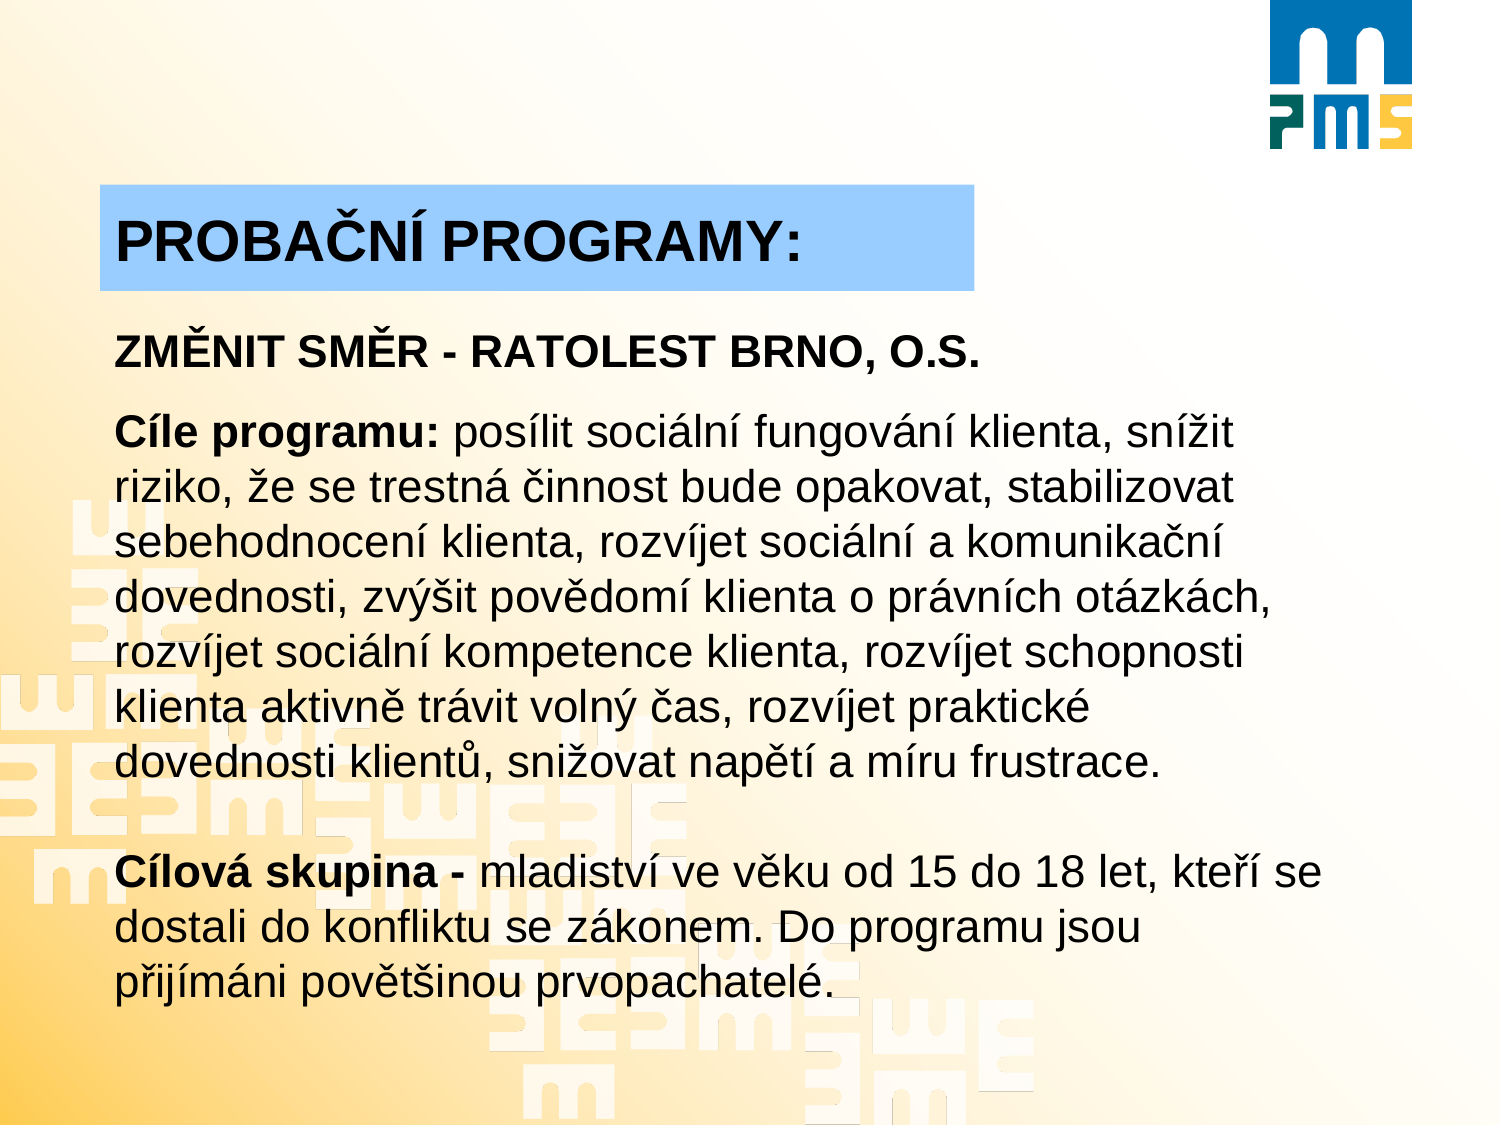

# PROBAČNÍ PROGRAMY:
ZMĚNIT SMĚR - RATOLEST BRNO, O.S.
Cíle programu: posílit sociální fungování klienta, snížit riziko, že se trestná činnost bude opakovat, stabilizovat sebehodnocení klienta, rozvíjet sociální a komunikační dovednosti, zvýšit povědomí klienta o právních otázkách, rozvíjet sociální kompetence klienta, rozvíjet schopnosti klienta aktivně trávit volný čas, rozvíjet praktické dovednosti klientů, snižovat napětí a míru frustrace.
Cílová skupina - mladiství ve věku od 15 do 18 let, kteří se dostali do konfliktu se zákonem. Do programu jsou přijímáni povětšinou prvopachatelé.